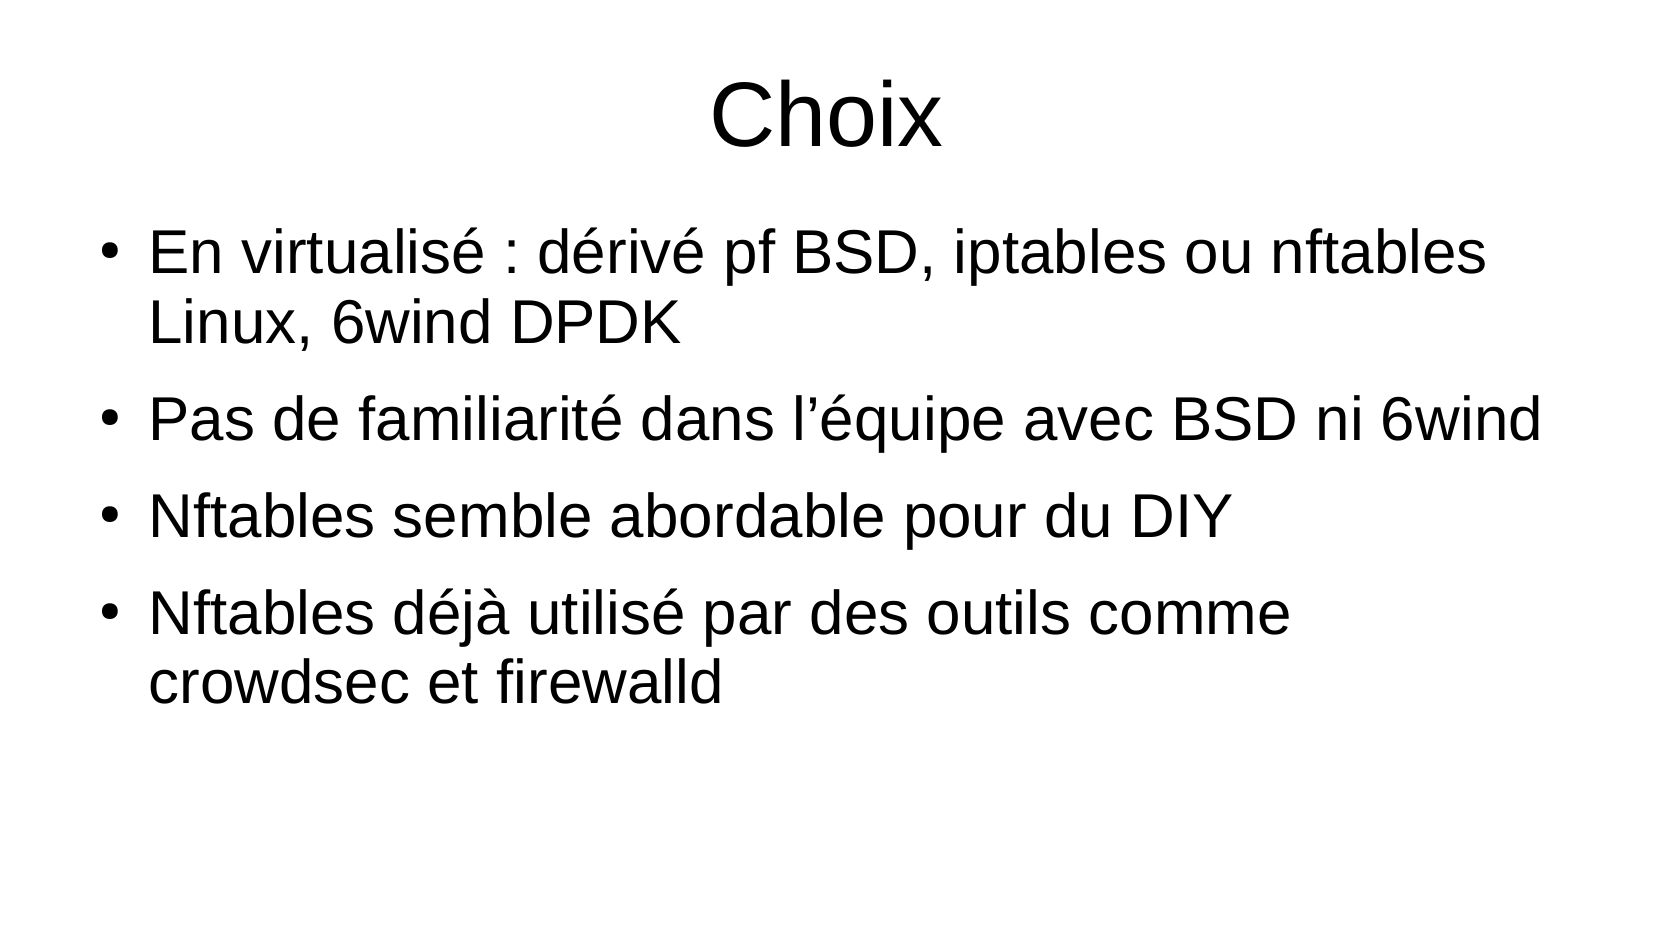

# Choix
En virtualisé : dérivé pf BSD, iptables ou nftables Linux, 6wind DPDK
Pas de familiarité dans l’équipe avec BSD ni 6wind
Nftables semble abordable pour du DIY
Nftables déjà utilisé par des outils comme crowdsec et firewalld